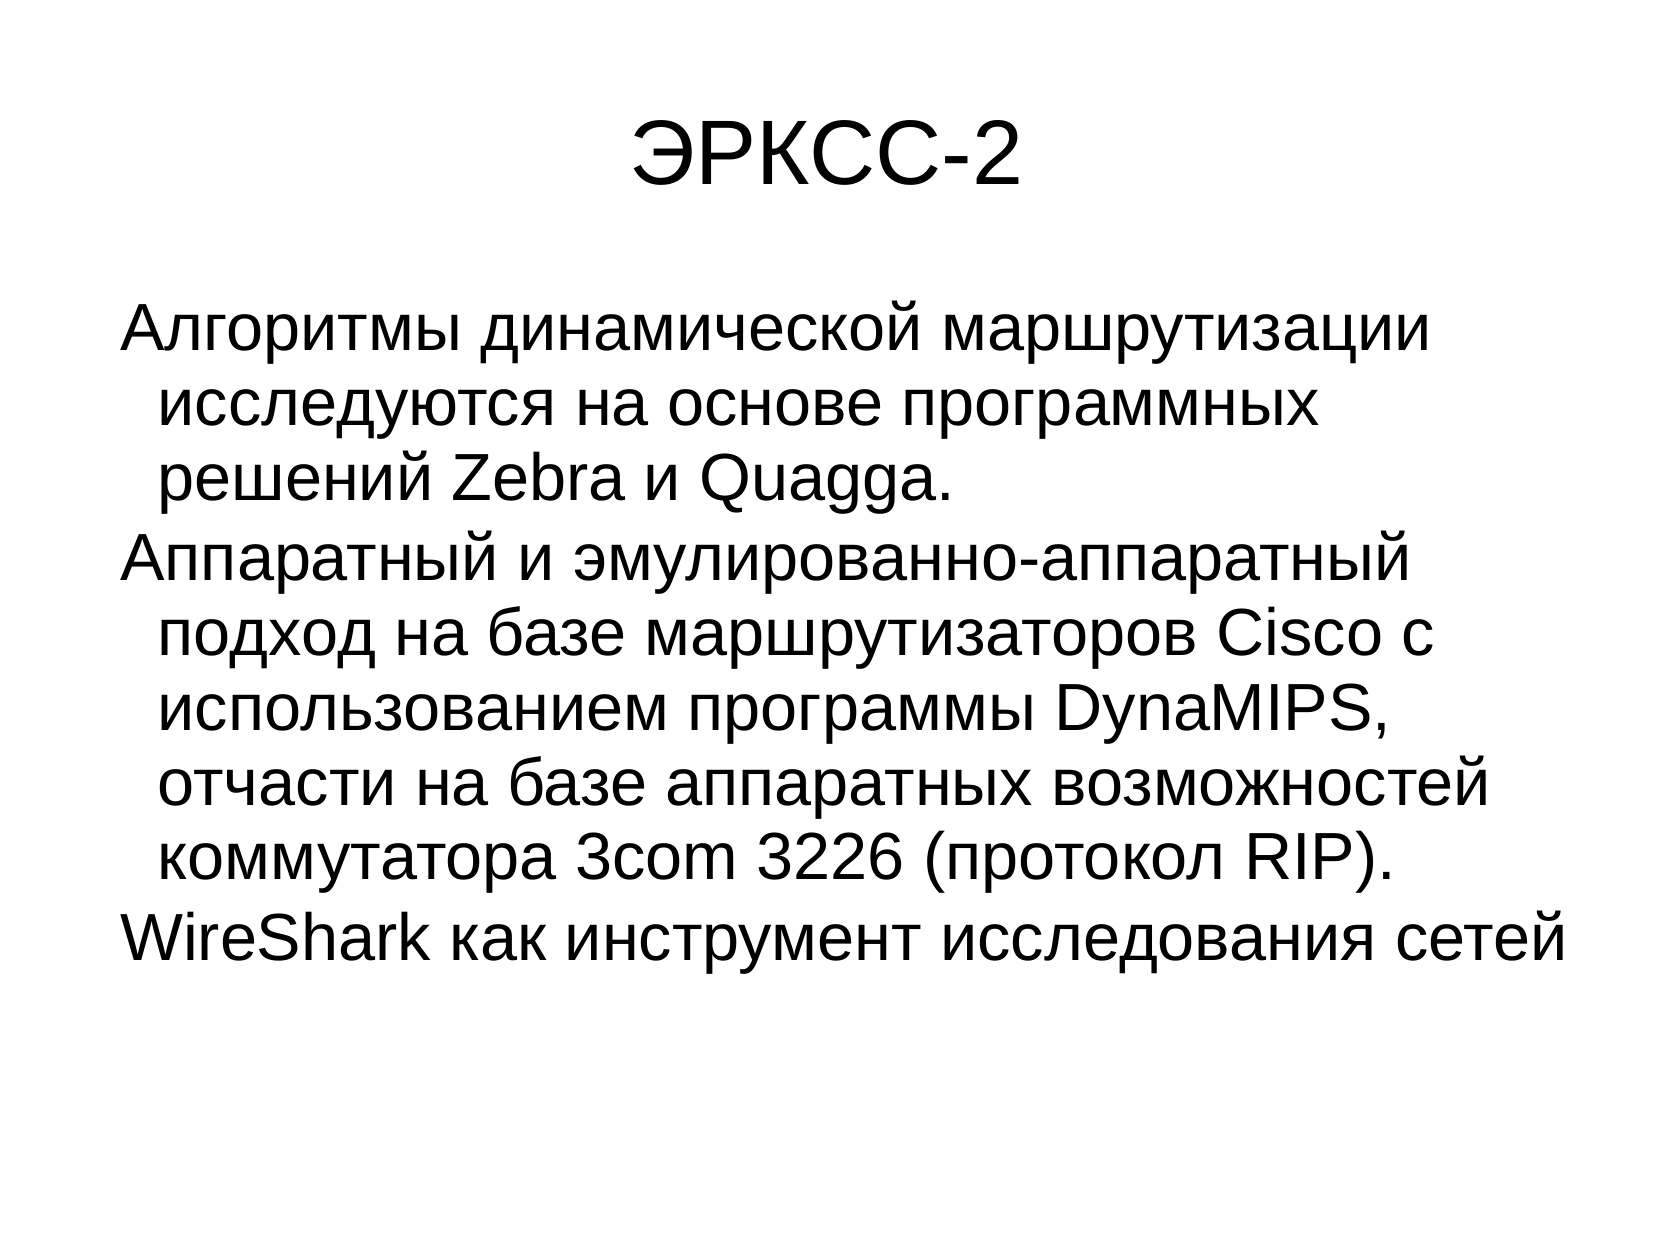

# ЭРКСС-2
Алгоритмы динамической маршрутизации исследуются на основе программных решений Zebra и Quagga.
Аппаратный и эмулированно-аппаратный подход на базе маршрутизаторов Cisco с использованием программы DynaMIPS, отчасти на базе аппаратных возможностей коммутатора 3com 3226 (протокол RIP).
WireShark как инструмент исследования сетей